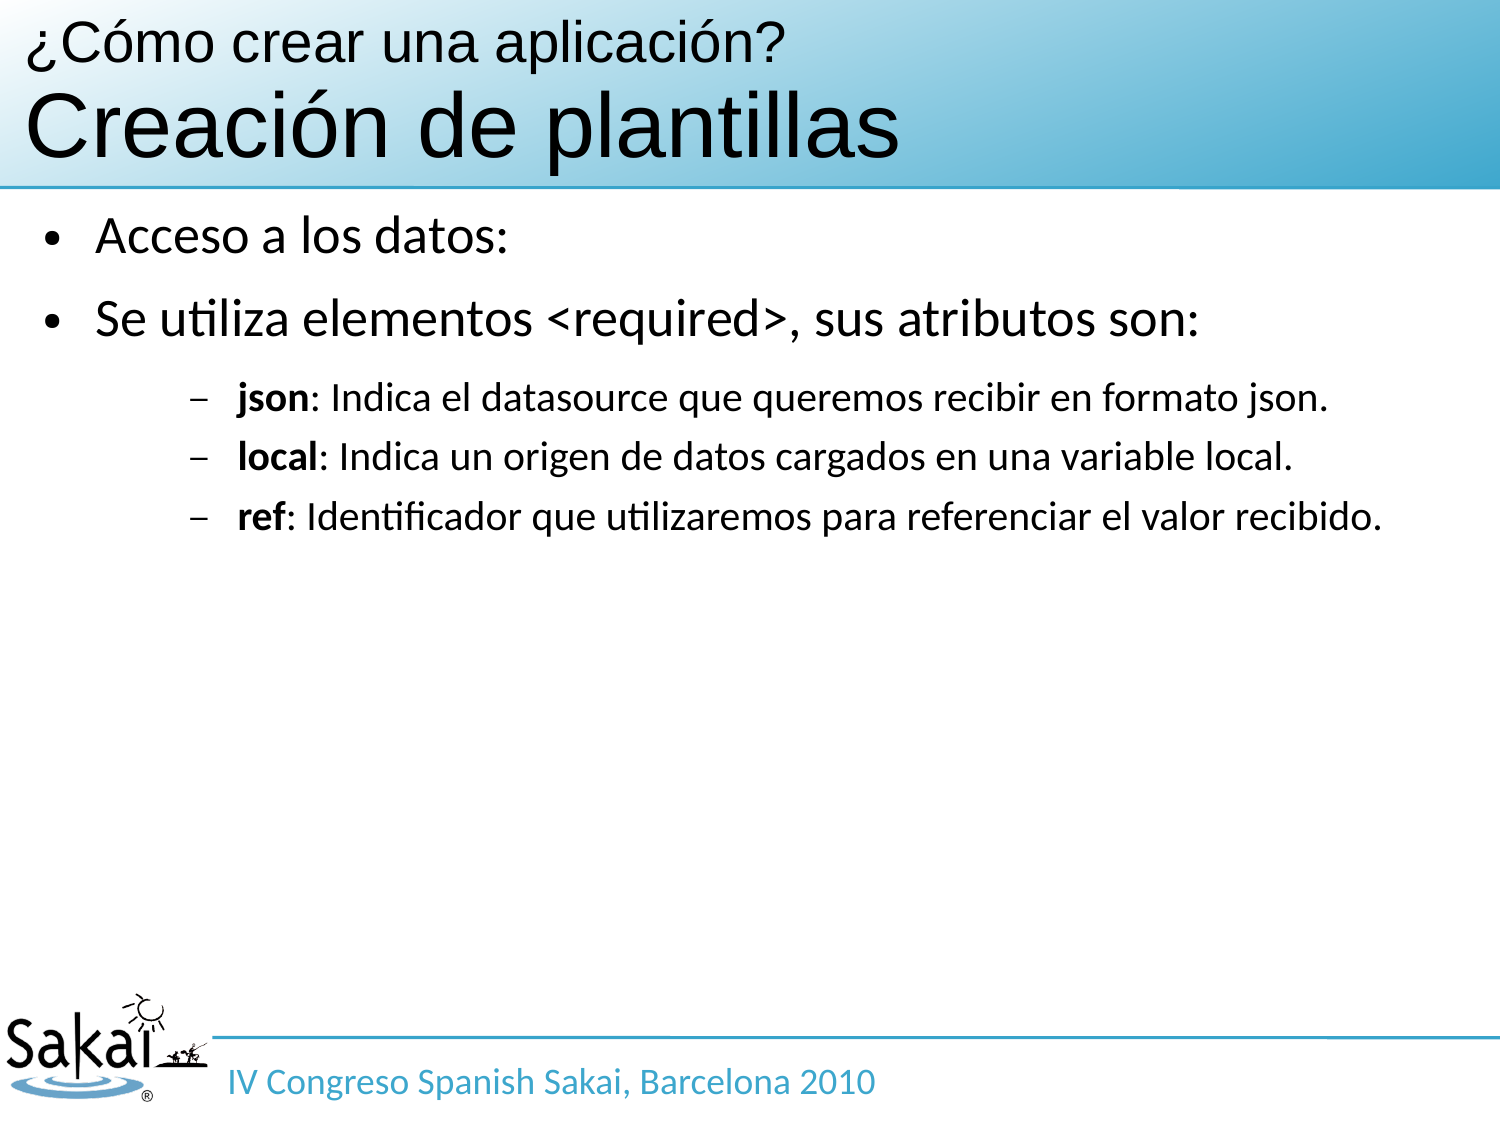

# ¿Cómo crear una aplicación? Creación de plantillas
Acceso a los datos:
Se utiliza elementos <required>, sus atributos son:
json: Indica el datasource que queremos recibir en formato json.
local: Indica un origen de datos cargados en una variable local.
ref: Identificador que utilizaremos para referenciar el valor recibido.